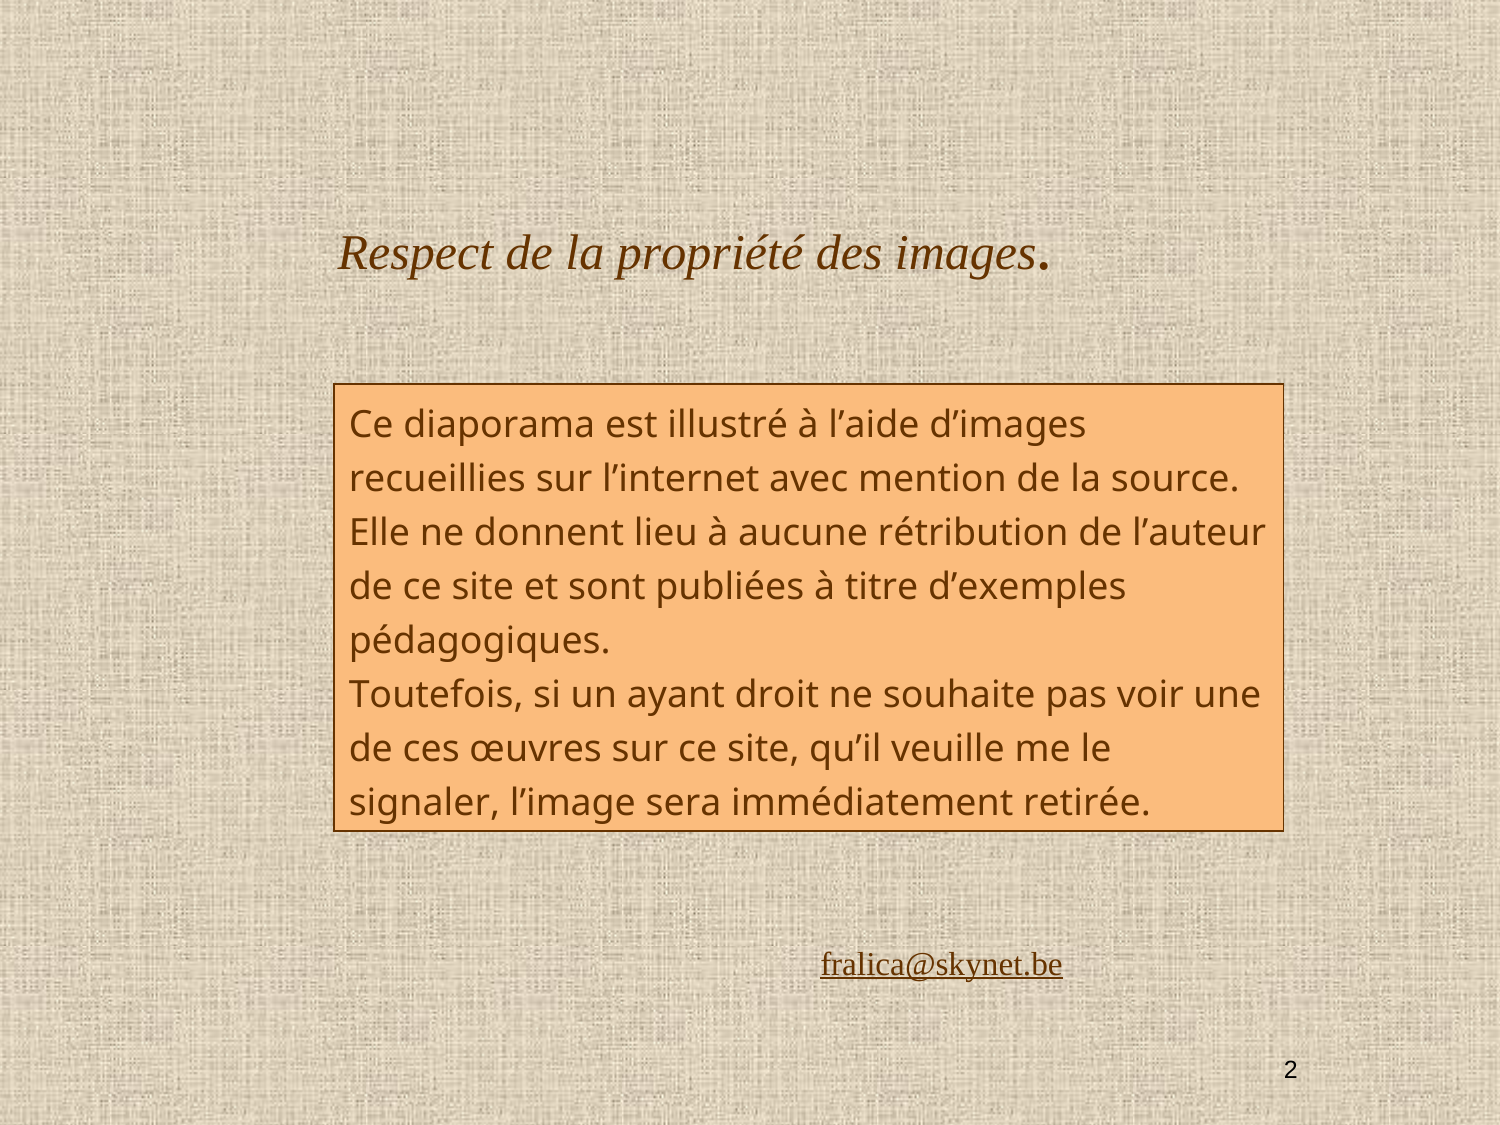

Respect de la propriété des images.
Ce diaporama est illustré à l’aide d’images recueillies sur l’internet avec mention de la source.
Elle ne donnent lieu à aucune rétribution de l’auteur de ce site et sont publiées à titre d’exemples pédagogiques.
Toutefois, si un ayant droit ne souhaite pas voir une de ces œuvres sur ce site, qu’il veuille me le signaler, l’image sera immédiatement retirée.
fralica@skynet.be
2